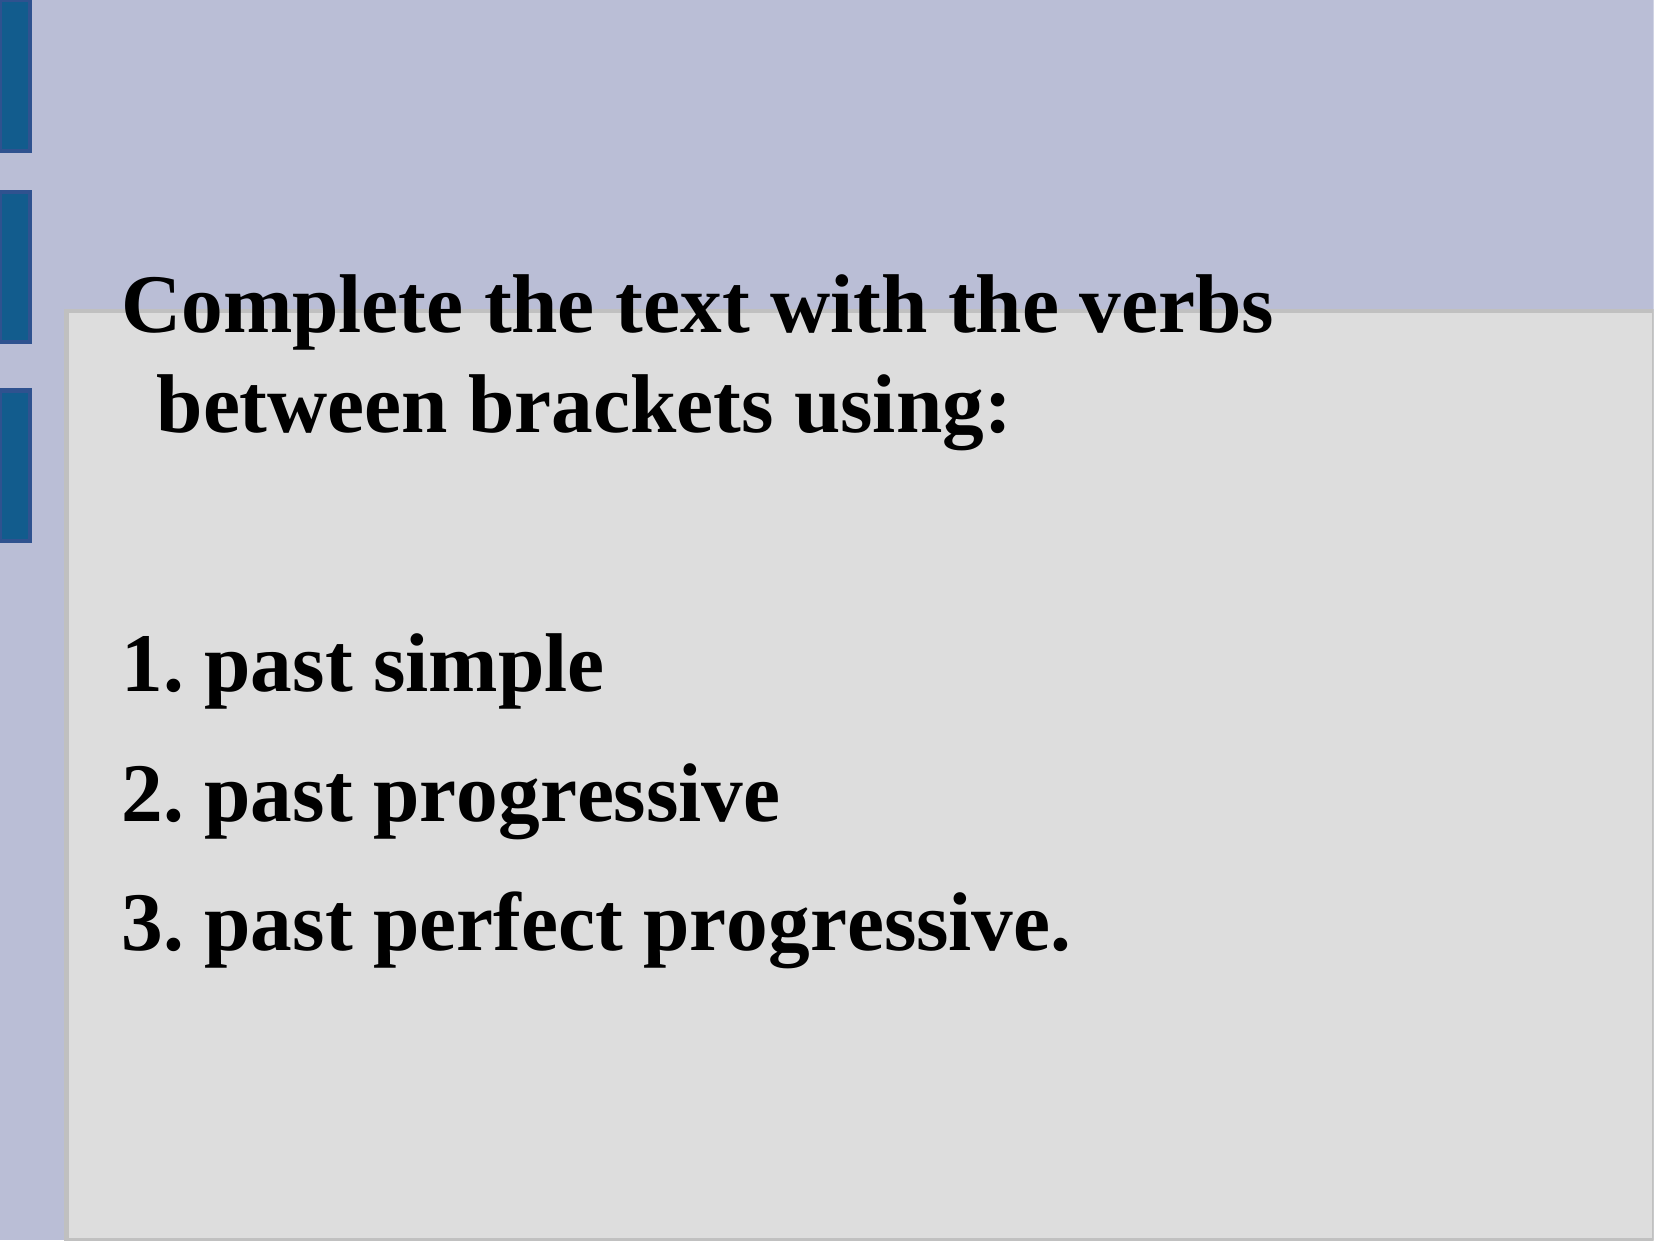

# Complete the text with the verbs between brackets using:
1. past simple
2. past progressive
3. past perfect progressive.